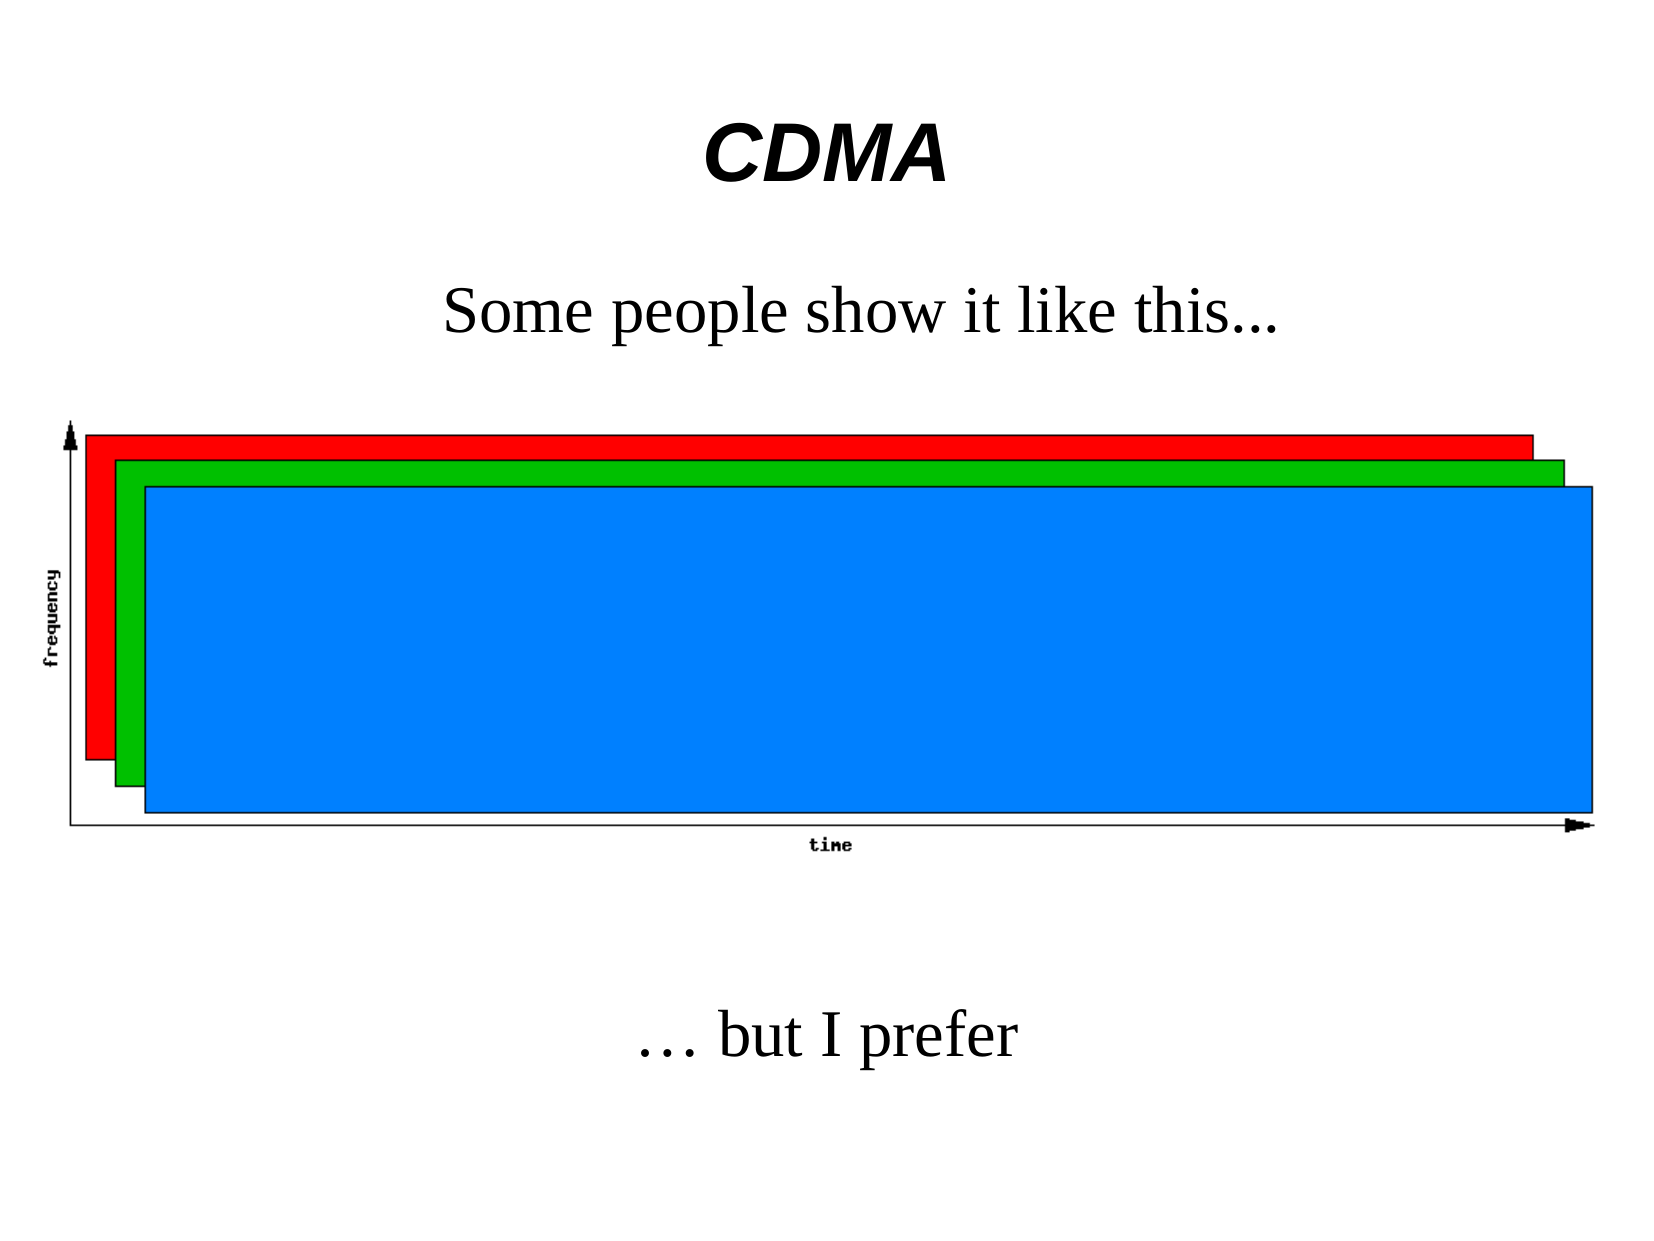

# CDMA
Some people show it like this...
… but I prefer